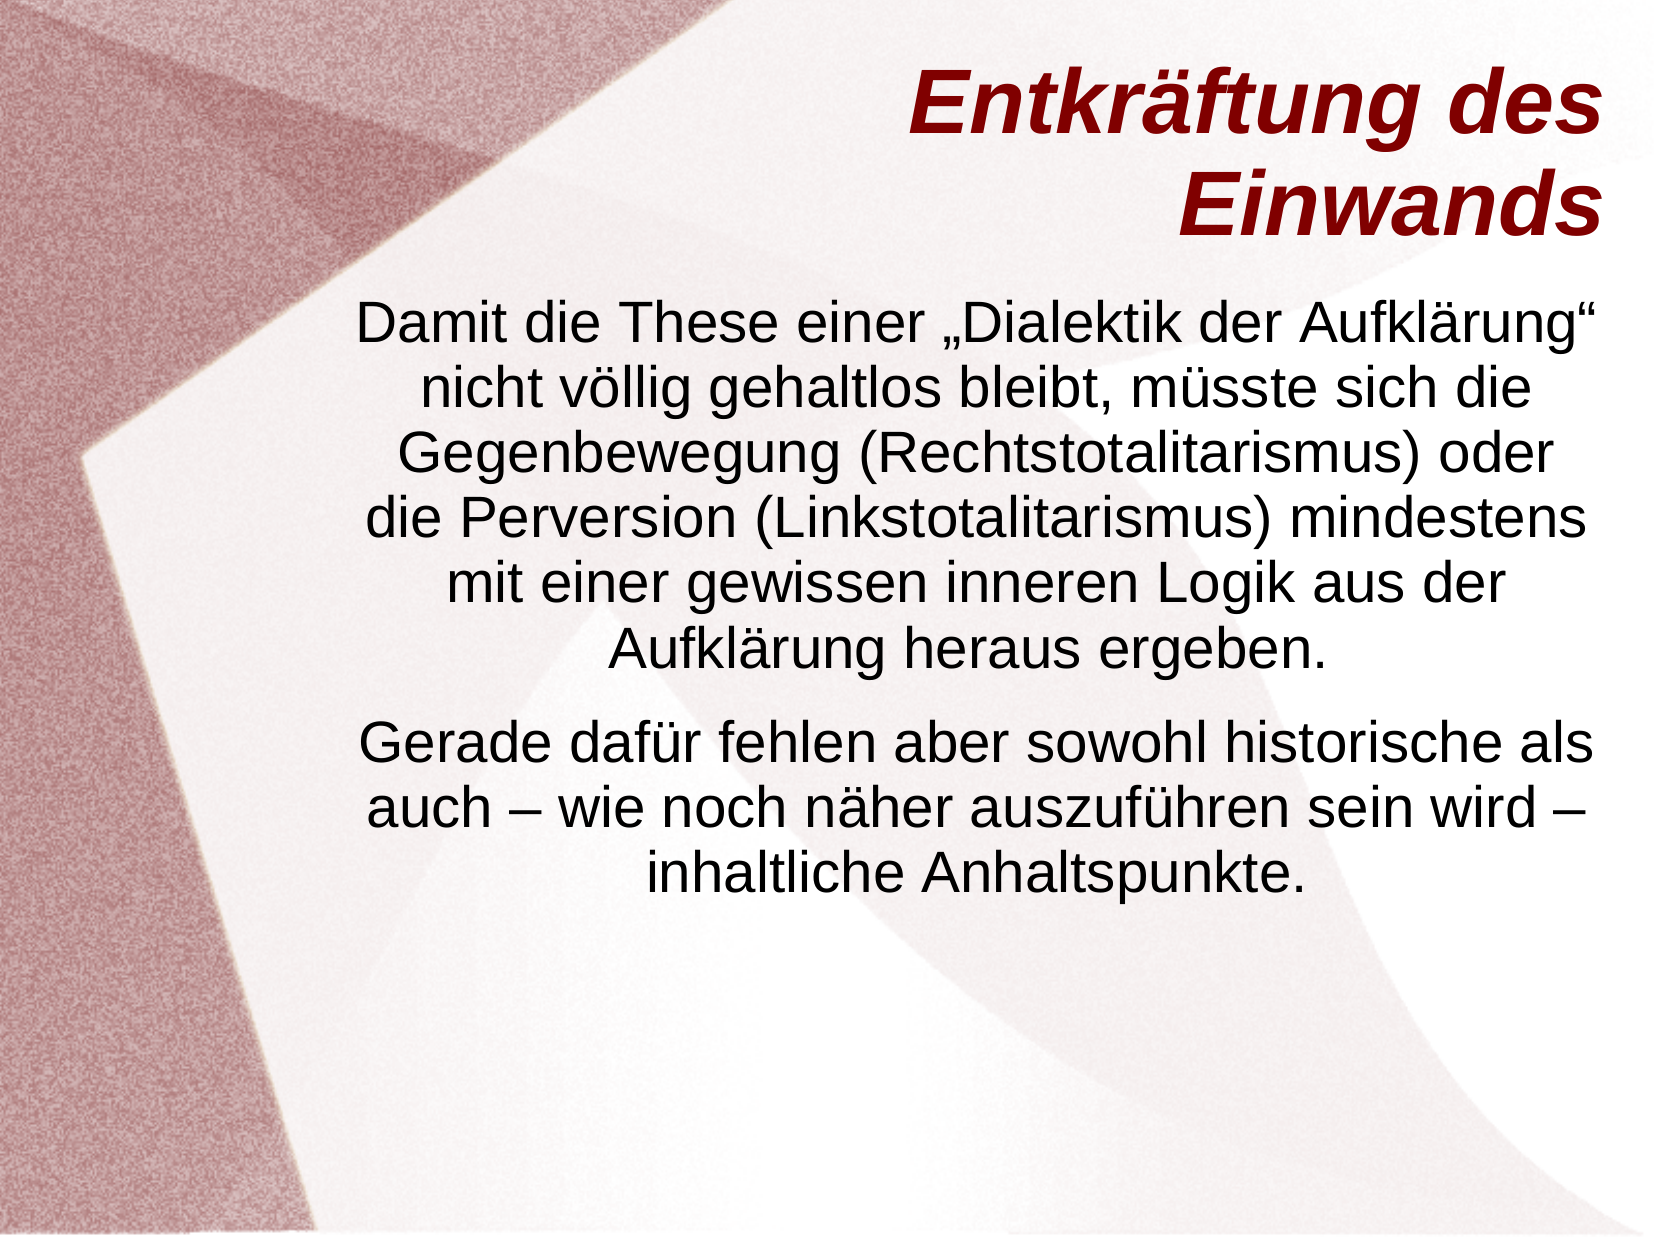

# Entkräftung des Einwands
Damit die These einer „Dialektik der Aufklärung“ nicht völlig gehaltlos bleibt, müsste sich die Gegenbewegung (Rechtstotalitarismus) oder die Perversion (Linkstotalitarismus) mindestens mit einer gewissen inneren Logik aus der Aufklärung heraus ergeben.
Gerade dafür fehlen aber sowohl historische als auch – wie noch näher auszuführen sein wird – inhaltliche Anhaltspunkte.